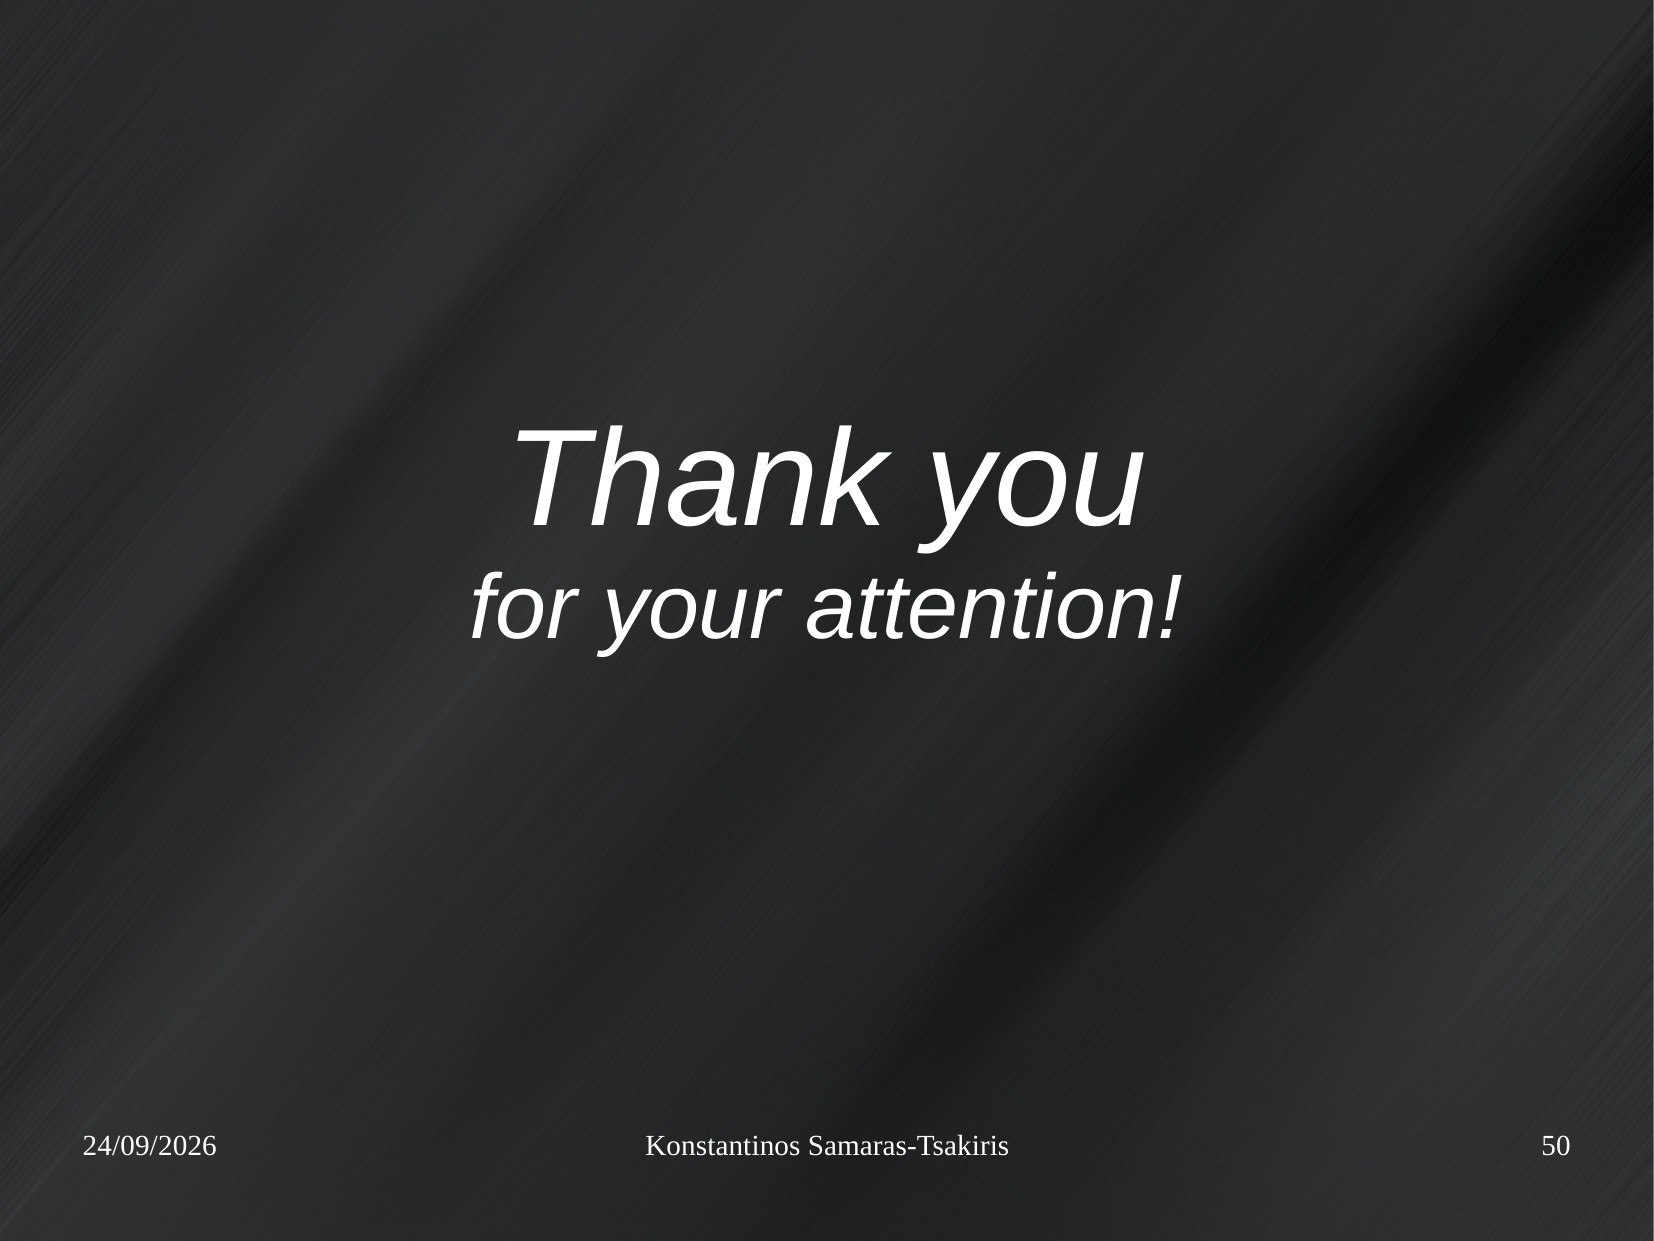

# Thank you for your attention!
Konstantinos Samaras-Tsakiris
50